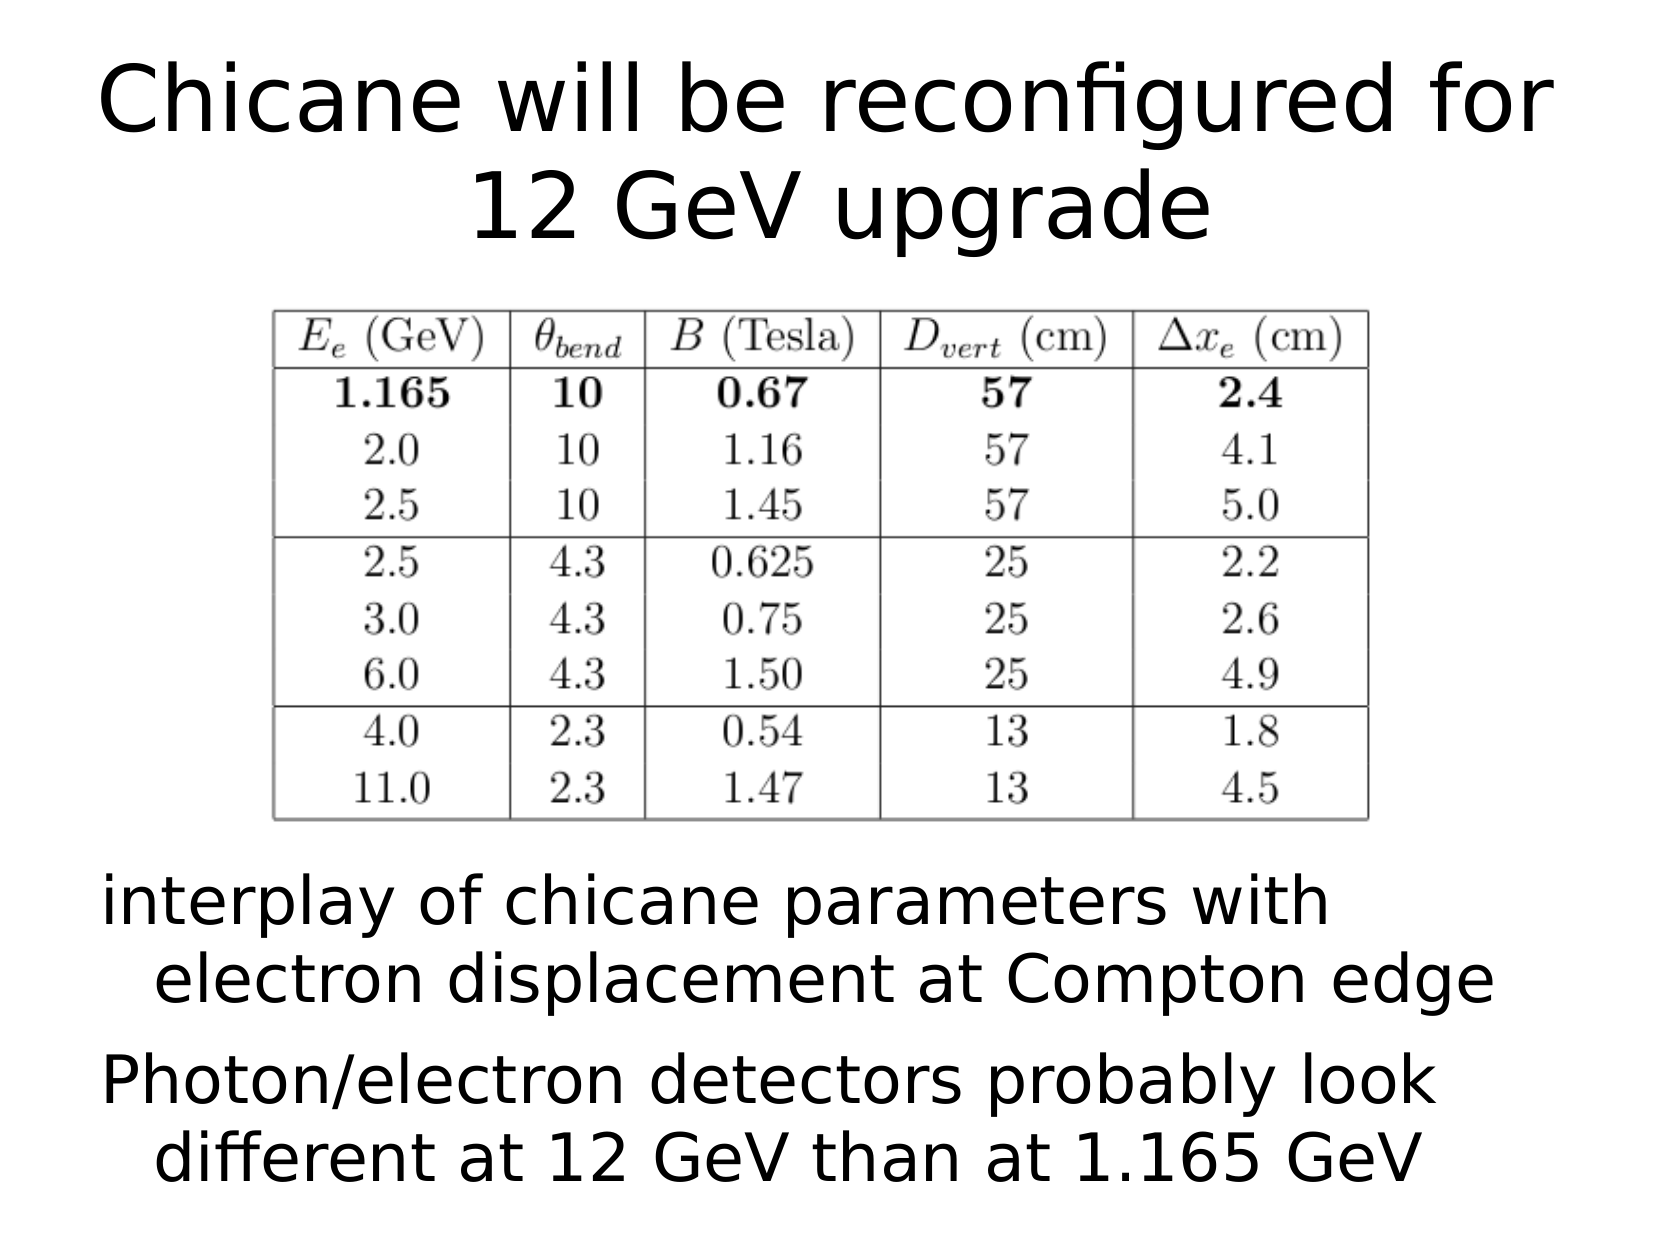

# Chicane will be reconfigured for 12 GeV upgrade
interplay of chicane parameters with electron displacement at Compton edge
Photon/electron detectors probably look different at 12 GeV than at 1.165 GeV